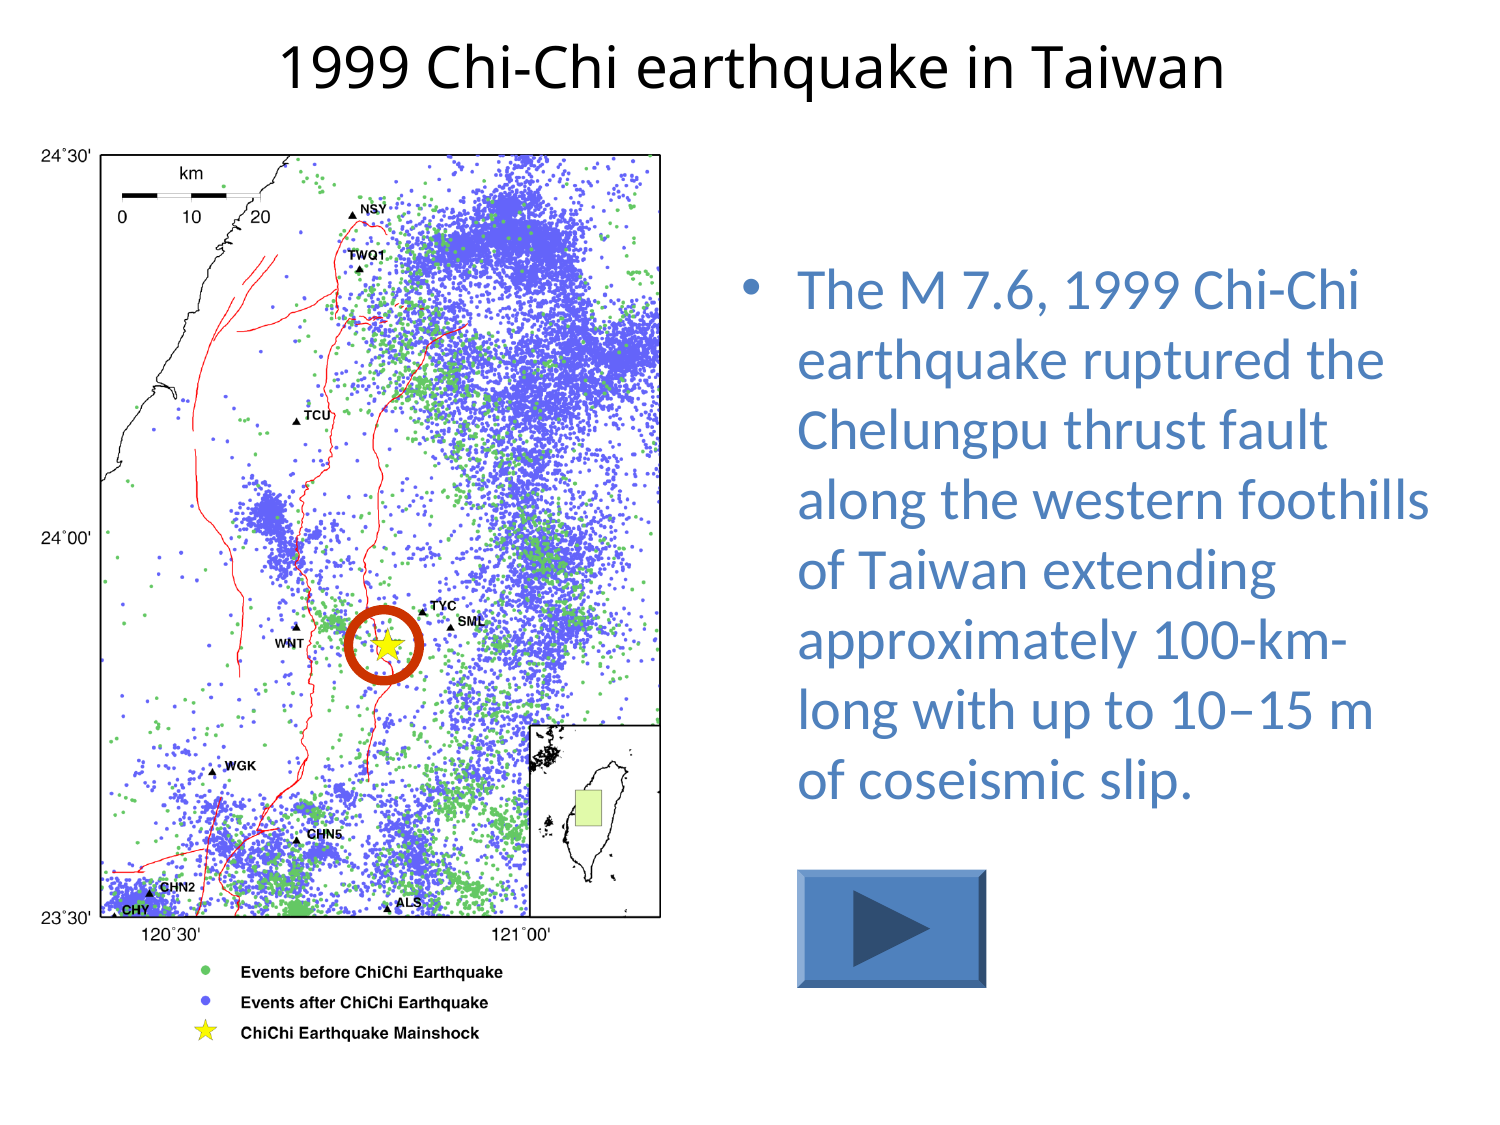

# 1999 Chi-Chi earthquake in Taiwan
The M 7.6, 1999 Chi-Chi earthquake ruptured the Chelungpu thrust fault along the western foothills of Taiwan extending approximately 100-km-long with up to 10–15 m of coseismic slip.